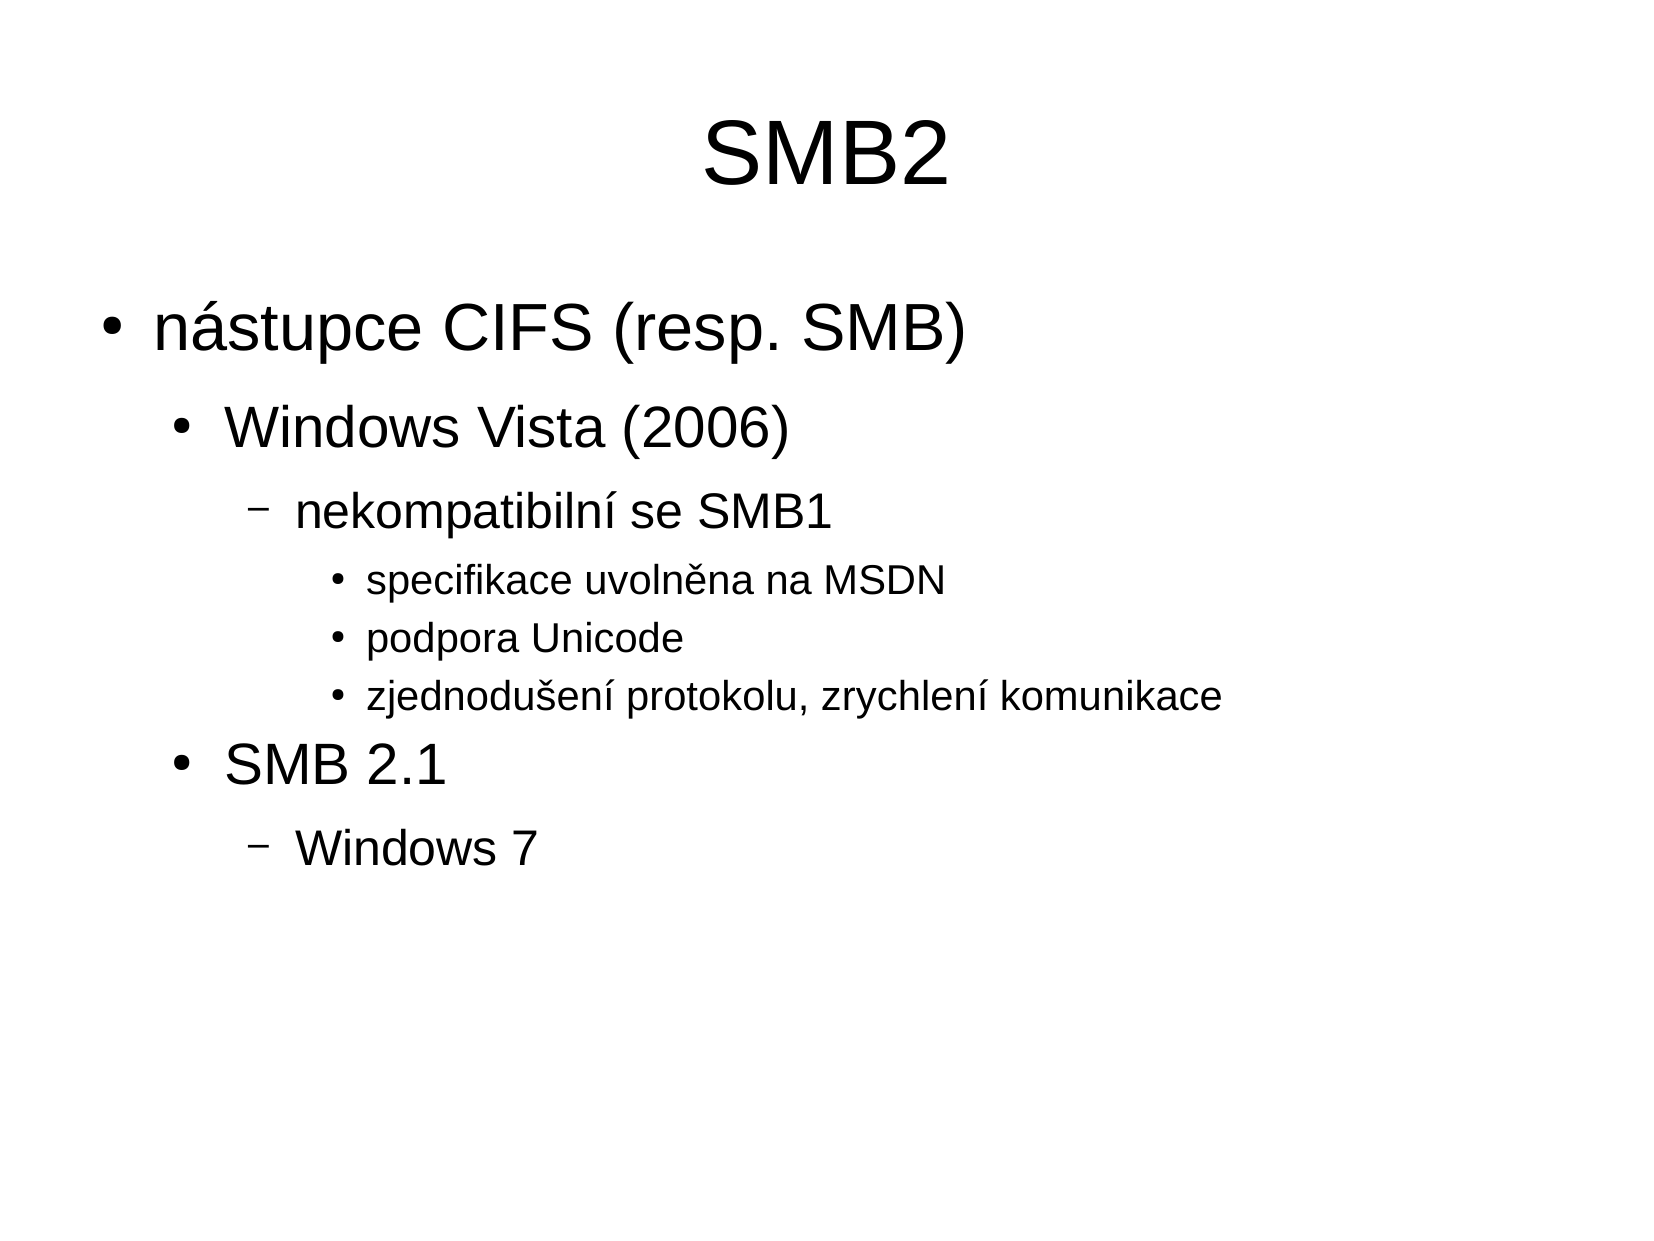

# SMB2
nástupce CIFS (resp. SMB)
Windows Vista (2006)
nekompatibilní se SMB1
specifikace uvolněna na MSDN
podpora Unicode
zjednodušení protokolu, zrychlení komunikace
SMB 2.1
Windows 7